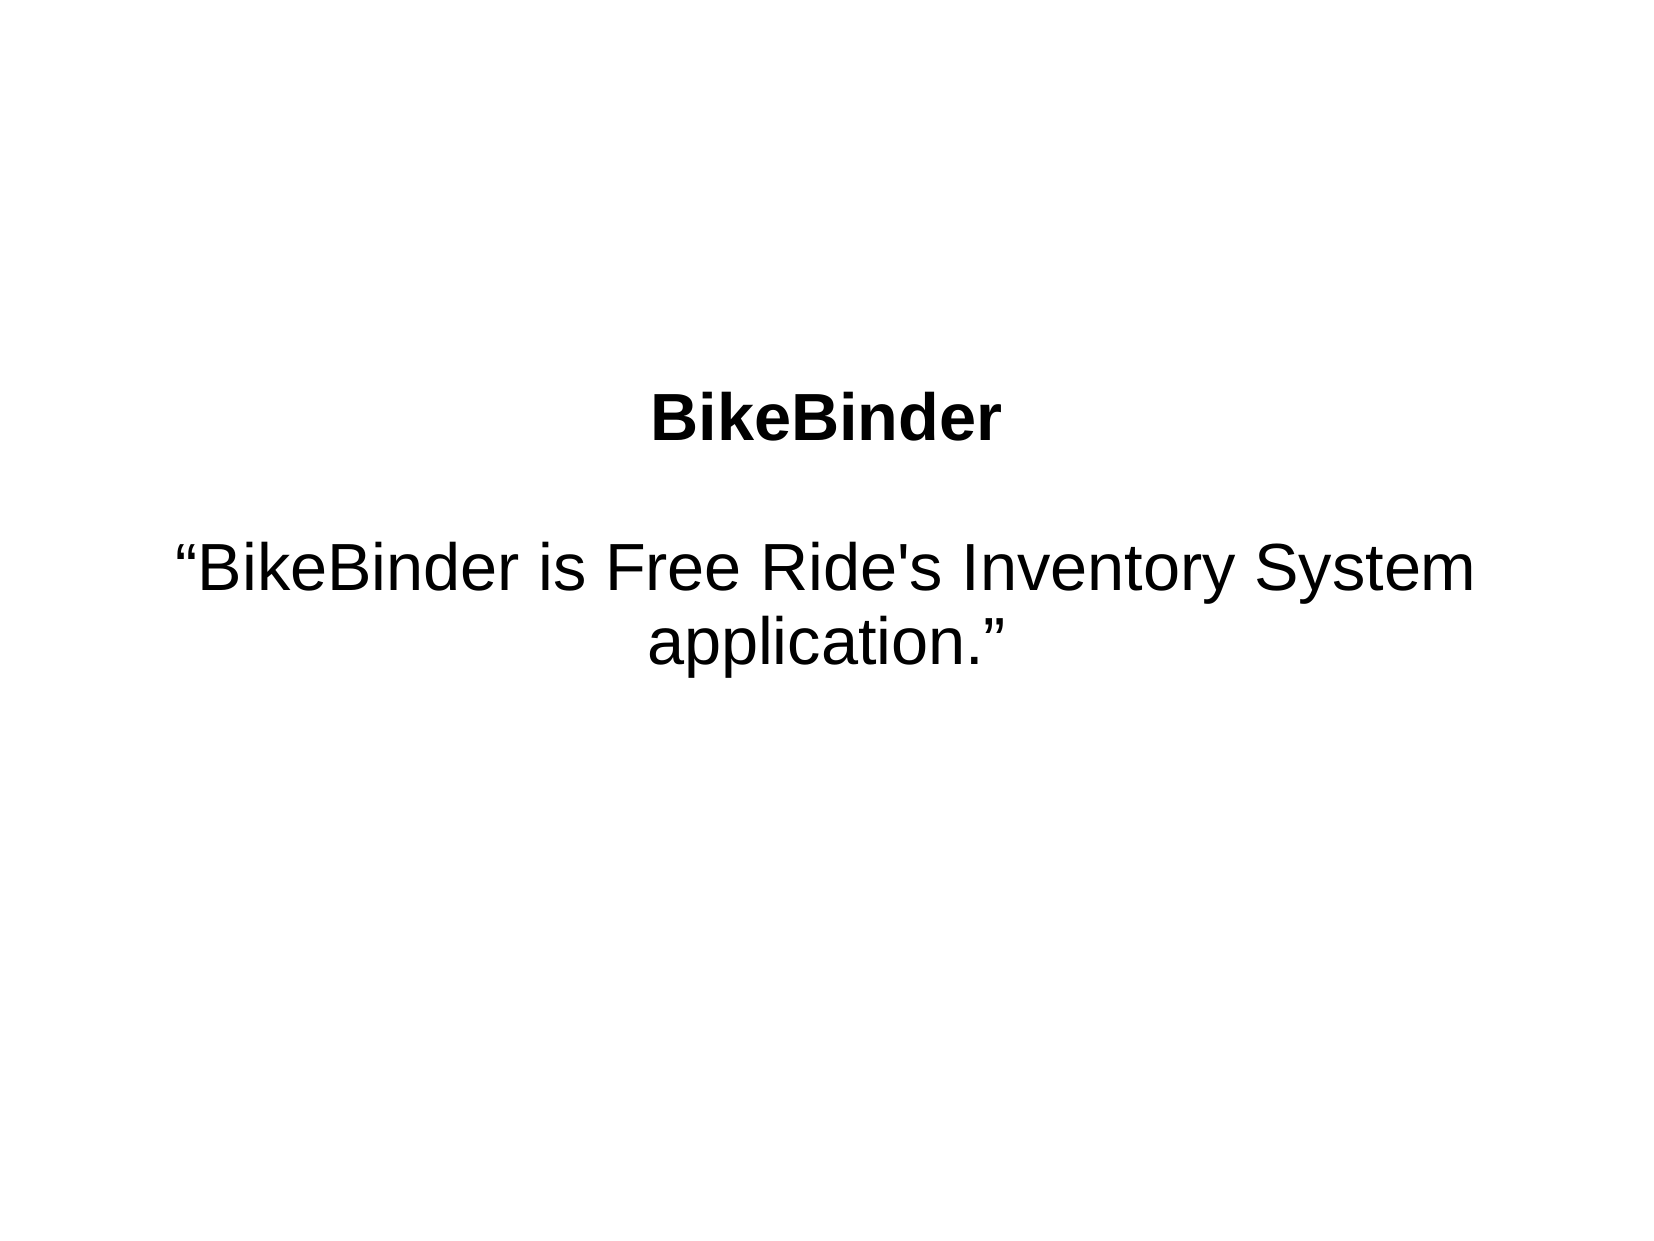

# BikeBinder
“BikeBinder is Free Ride's Inventory System application.”